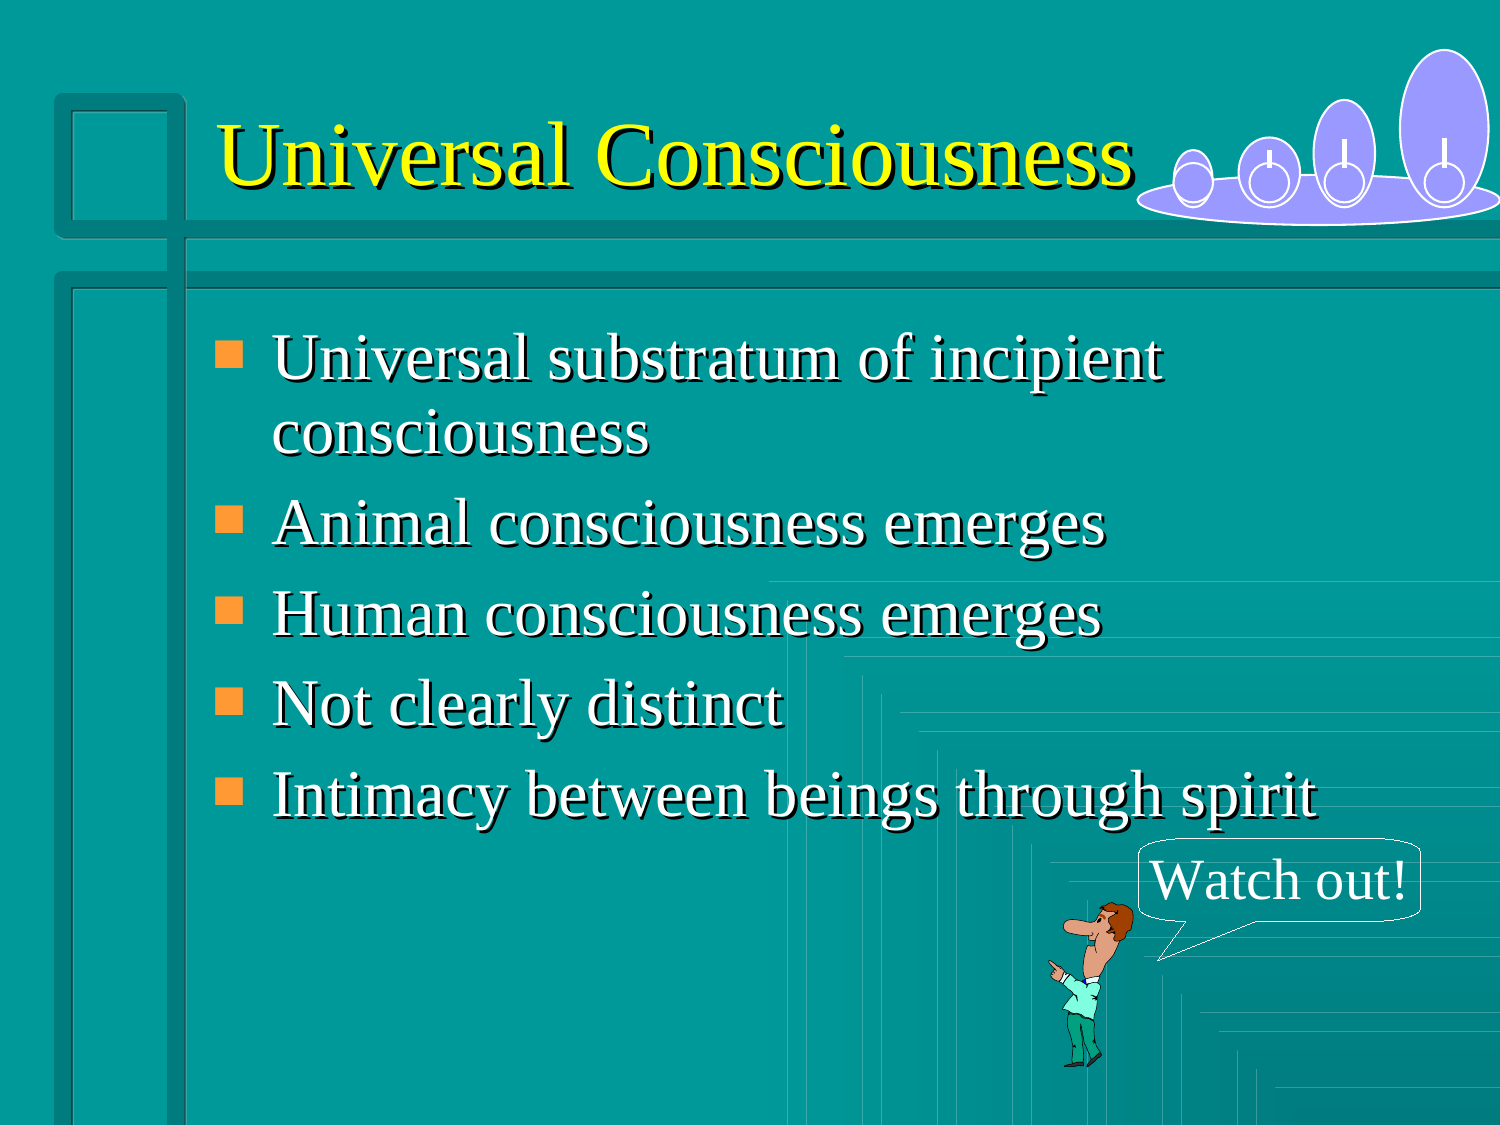

# Universal Consciousness
Universal substratum of incipient consciousness
Animal consciousness emerges
Human consciousness emerges
Not clearly distinct
Intimacy between beings through spirit
Watch out!